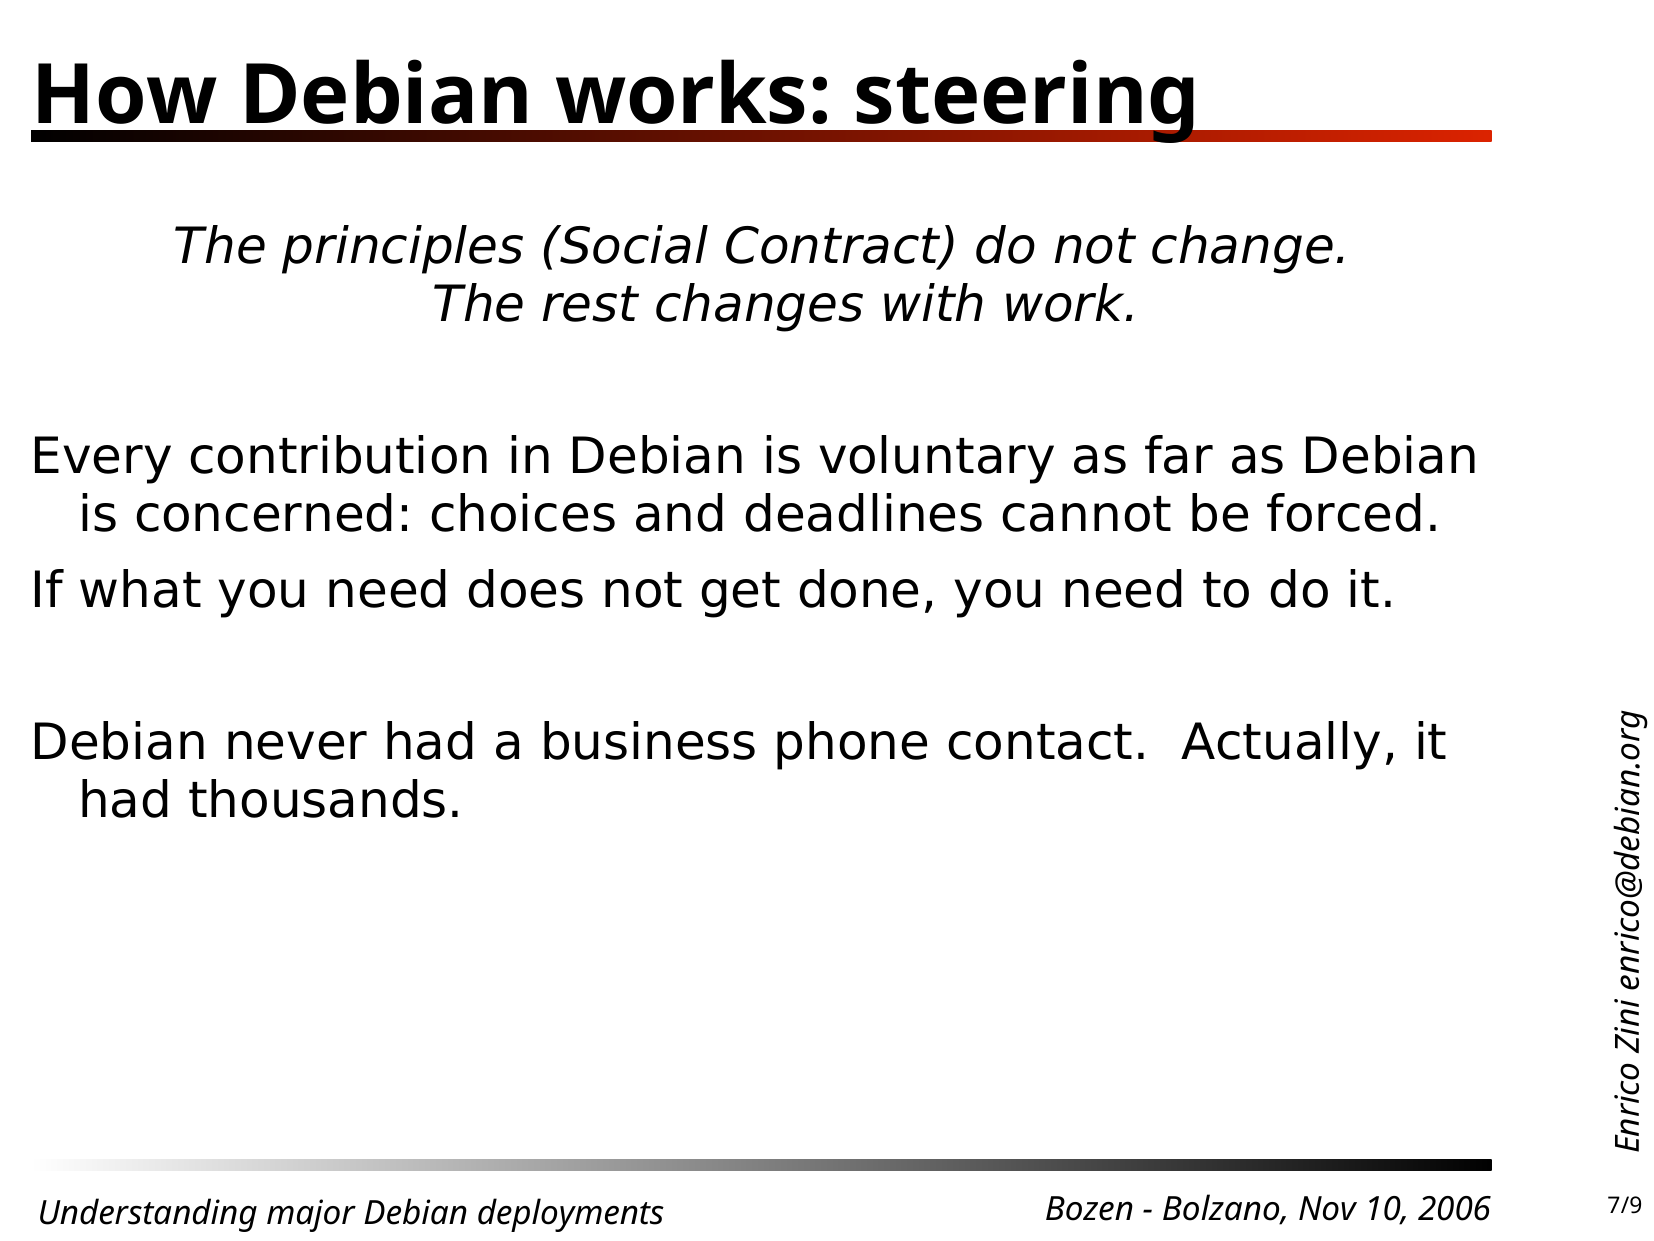

How Debian works: steering
The principles (Social Contract) do not change.
The rest changes with work.
Every contribution in Debian is voluntary as far as Debian is concerned: choices and deadlines cannot be forced.
If what you need does not get done, you need to do it.
Debian never had a business phone contact. Actually, it had thousands.